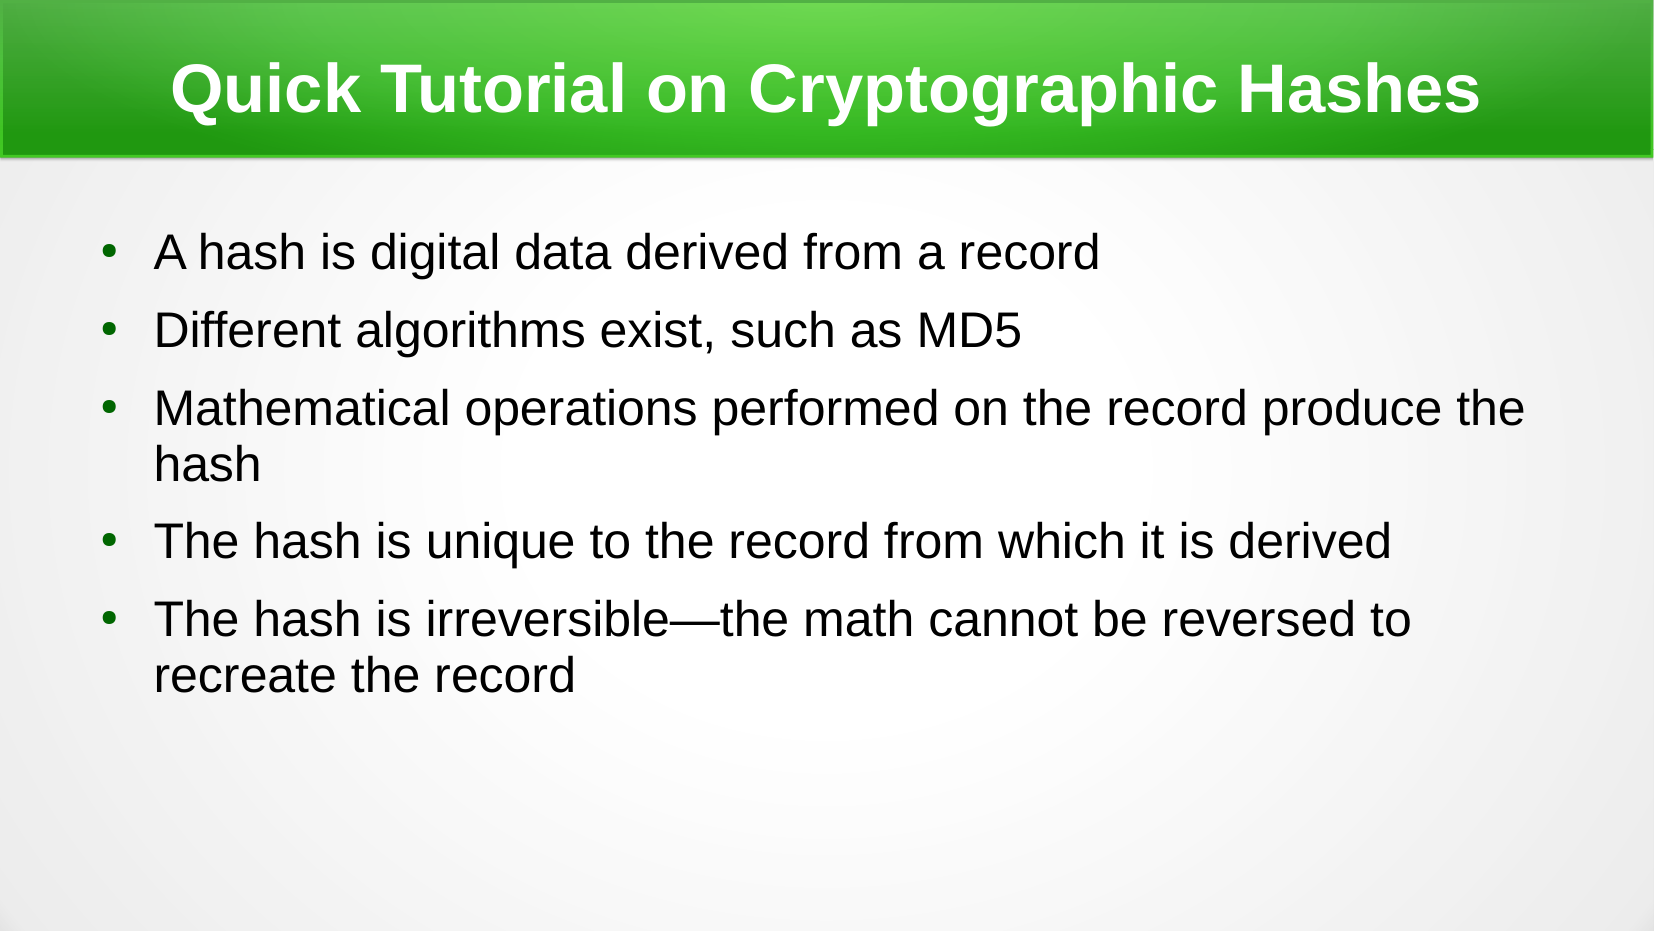

# Quick Tutorial on Cryptographic Hashes
A hash is digital data derived from a record
Different algorithms exist, such as MD5
Mathematical operations performed on the record produce the hash
The hash is unique to the record from which it is derived
The hash is irreversible—the math cannot be reversed to recreate the record